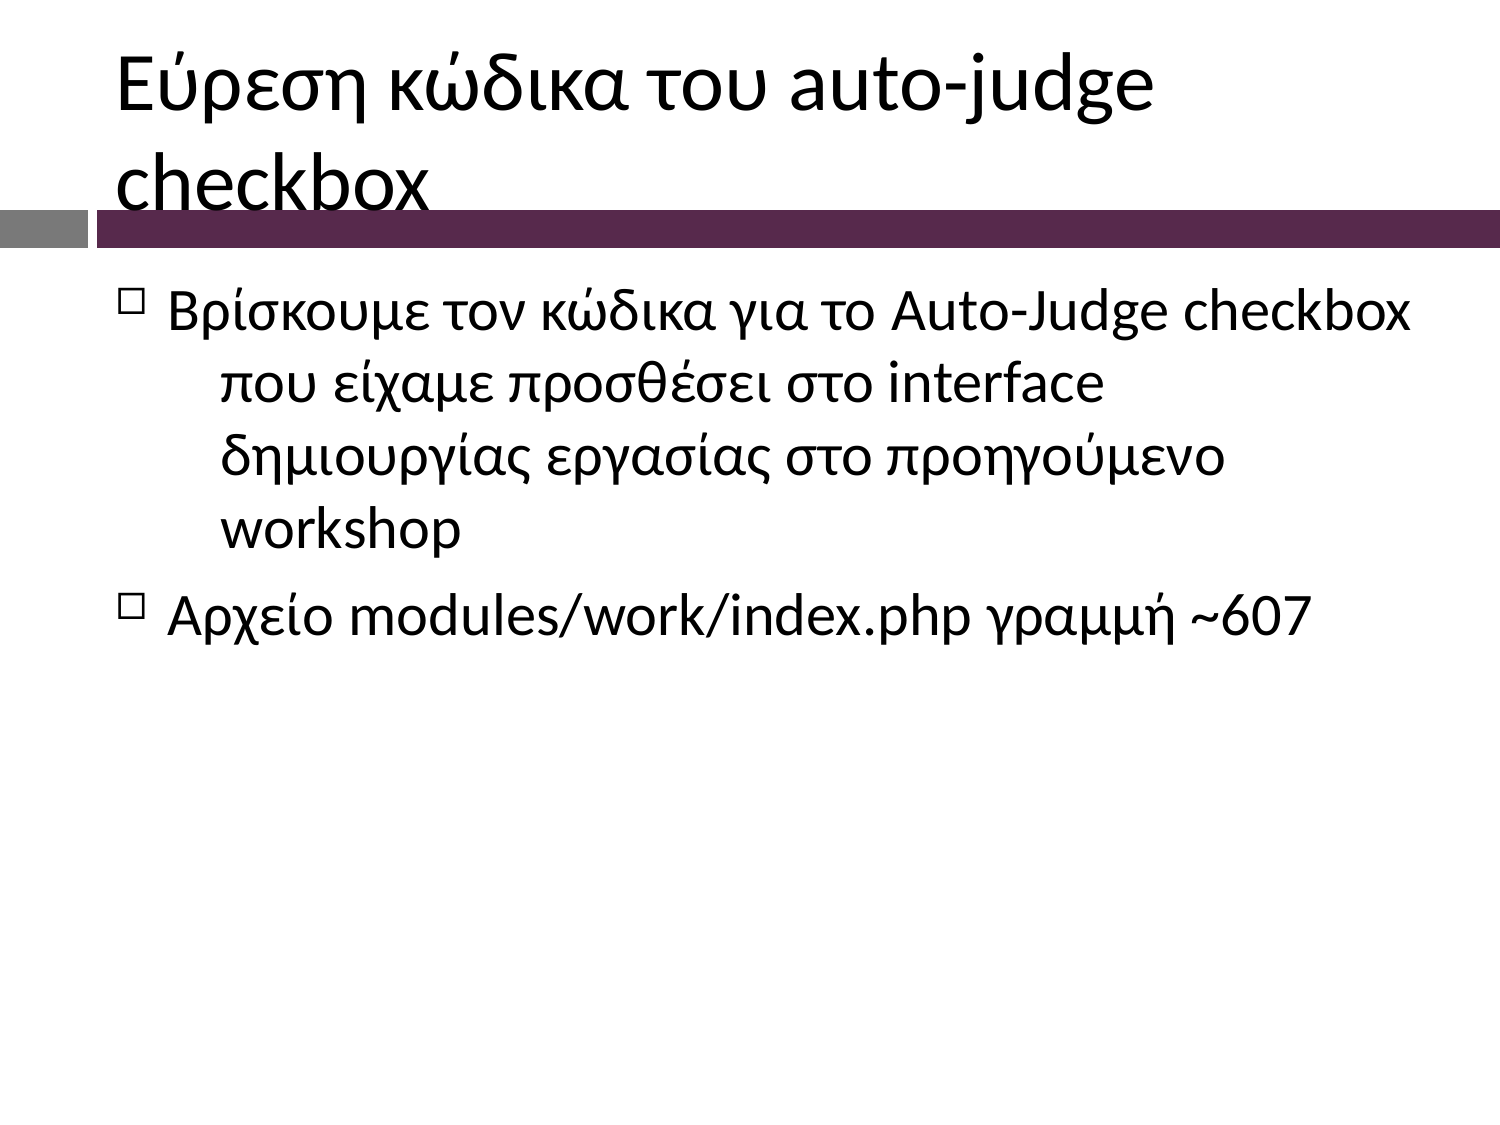

# Εύρεση κώδικα του auto-judge checkbox
Βρίσκουμε τον κώδικα για το Auto-Judge checkbox που είχαμε προσθέσει στο interface δημιουργίας εργασίας στο προηγούμενο workshop
Αρχείο modules/work/index.php γραμμή ~607